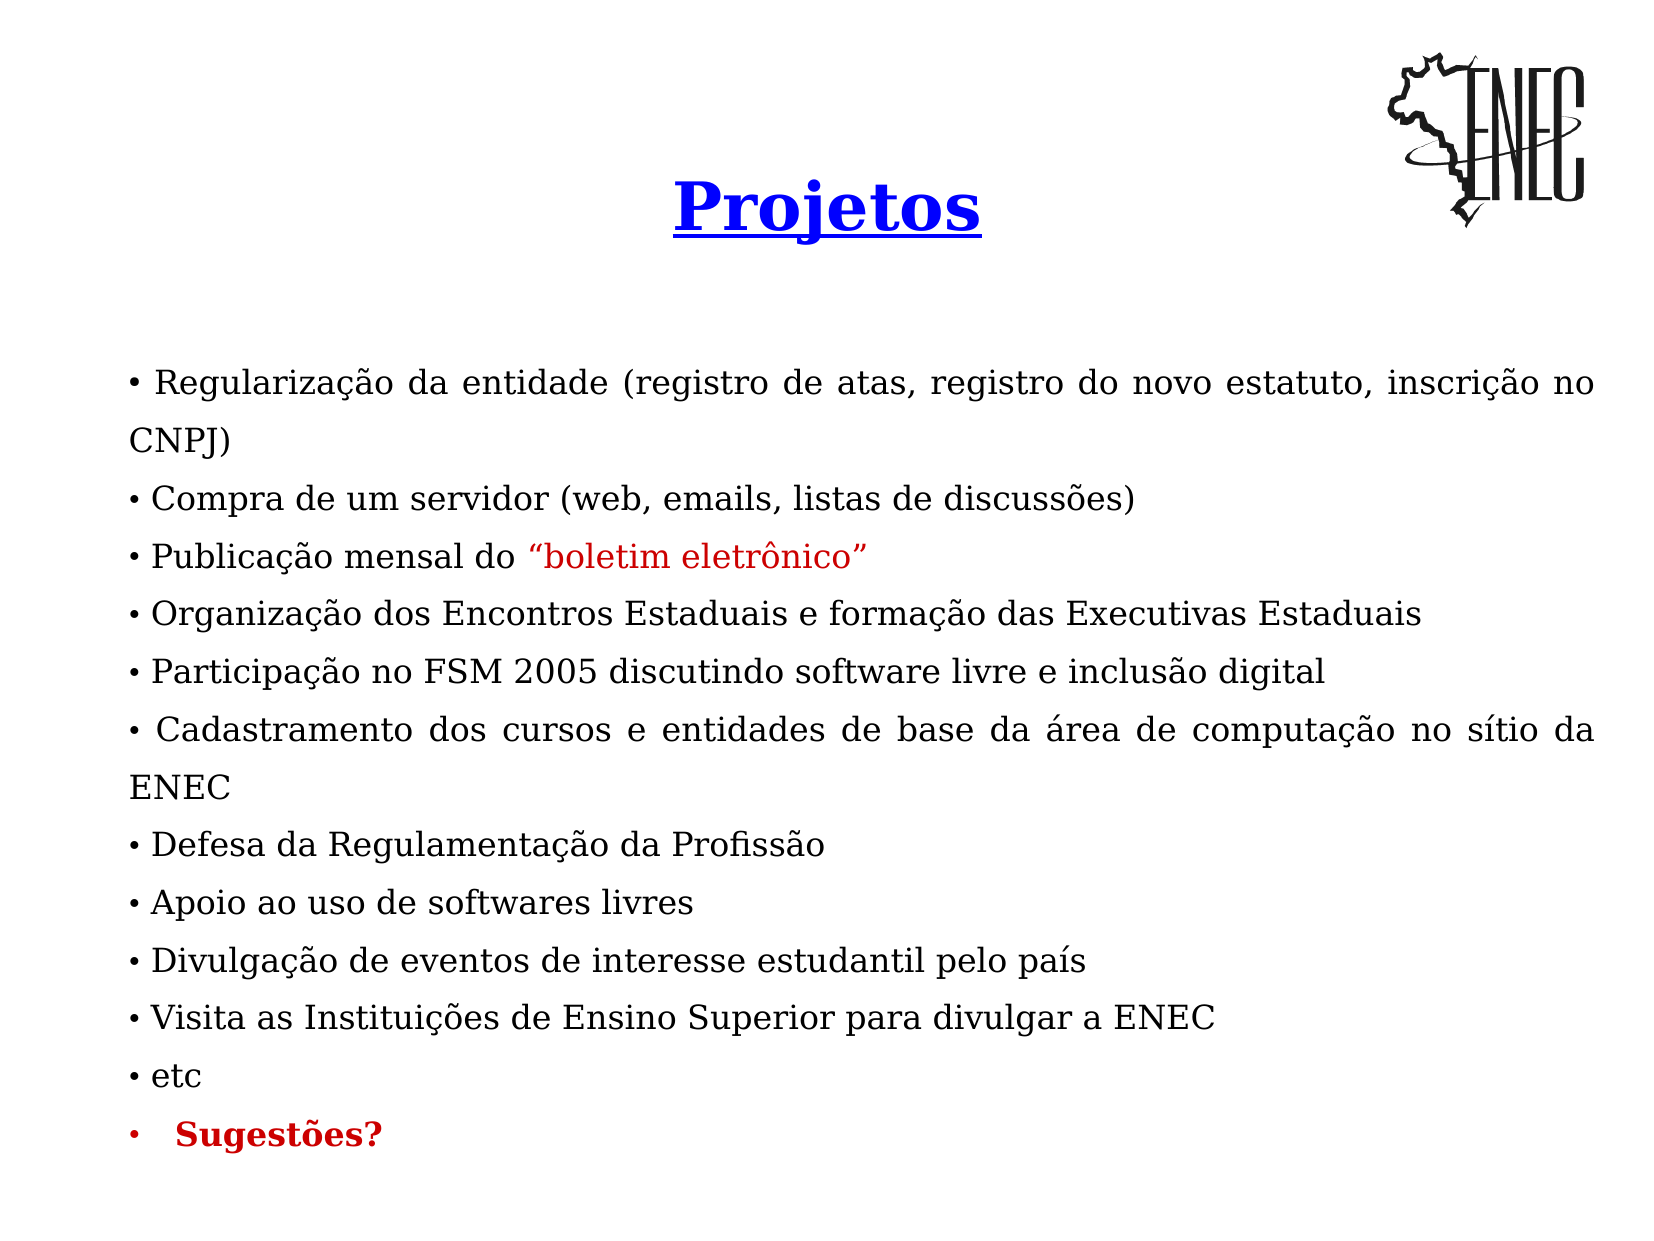

# Projetos
 Regularização da entidade (registro de atas, registro do novo estatuto, inscrição no CNPJ)
 Compra de um servidor (web, emails, listas de discussões)
 Publicação mensal do “boletim eletrônico”
 Organização dos Encontros Estaduais e formação das Executivas Estaduais
 Participação no FSM 2005 discutindo software livre e inclusão digital
 Cadastramento dos cursos e entidades de base da área de computação no sítio da ENEC
 Defesa da Regulamentação da Profissão
 Apoio ao uso de softwares livres
 Divulgação de eventos de interesse estudantil pelo país
 Visita as Instituições de Ensino Superior para divulgar a ENEC
 etc
 Sugestões?